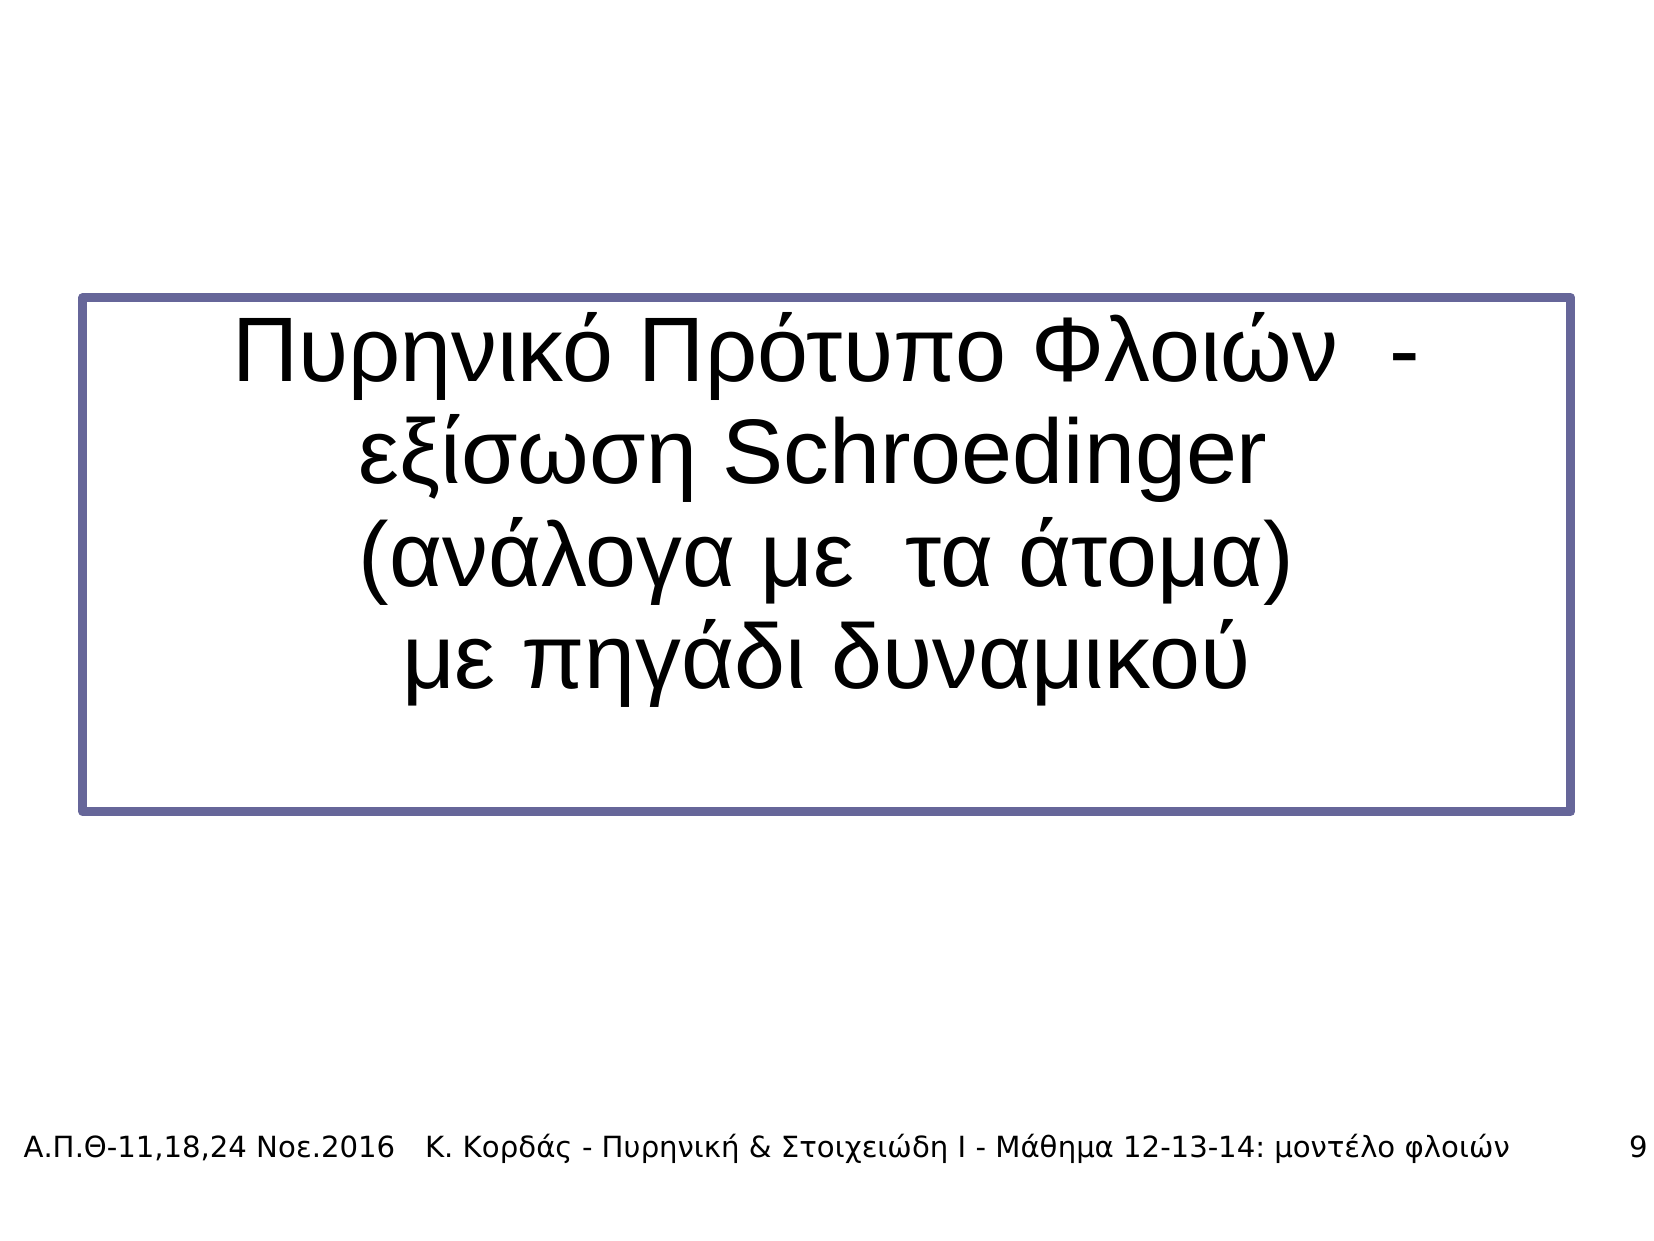

# Πυρηνικό Πρότυπο Φλοιών - εξίσωση Schroedinger (ανάλογα με τα άτομα) με πηγάδι δυναμικού
Α.Π.Θ-11,18,24 Νοε.2016
Κ. Κορδάς - Πυρηνική & Στοιχειώδη Ι - Μάθημα 12-13-14: μοντέλο φλοιών
9